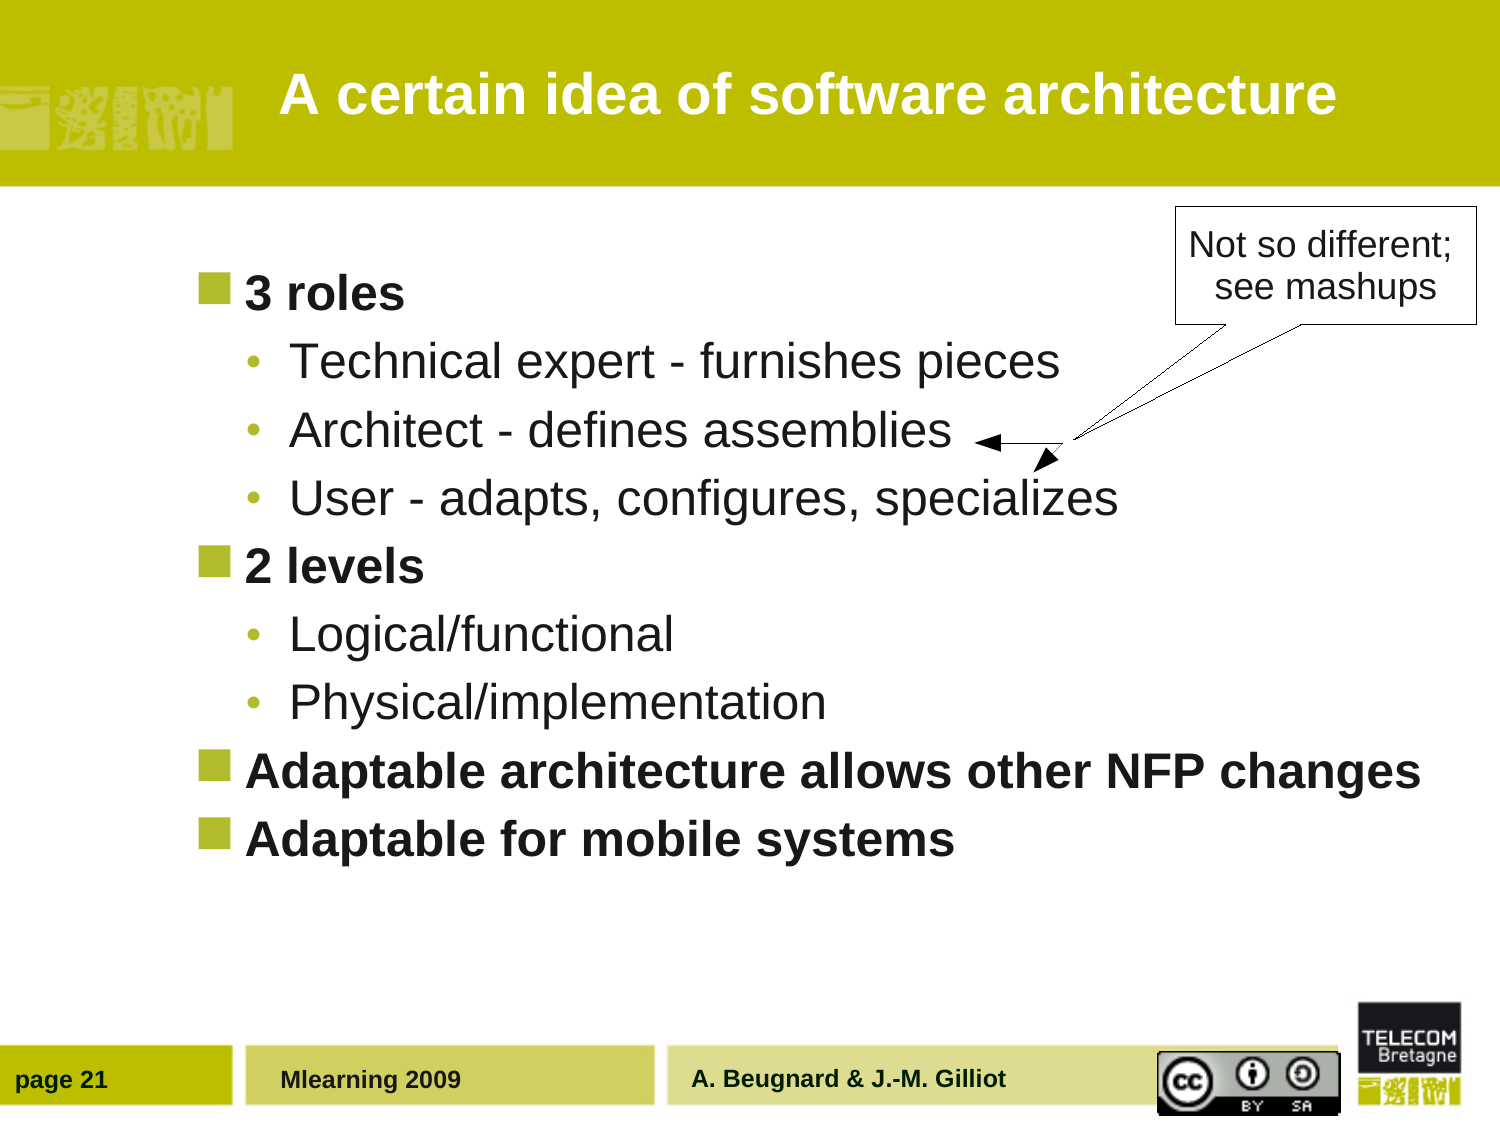

# A certain idea of software architecture
Not so different;
see mashups
3 roles
Technical expert - furnishes pieces
Architect - deﬁnes assemblies
User - adapts, conﬁgures, specializes
2 levels
Logical/functional
Physical/implementation
Adaptable architecture allows other NFP changes
Adaptable for mobile systems
21